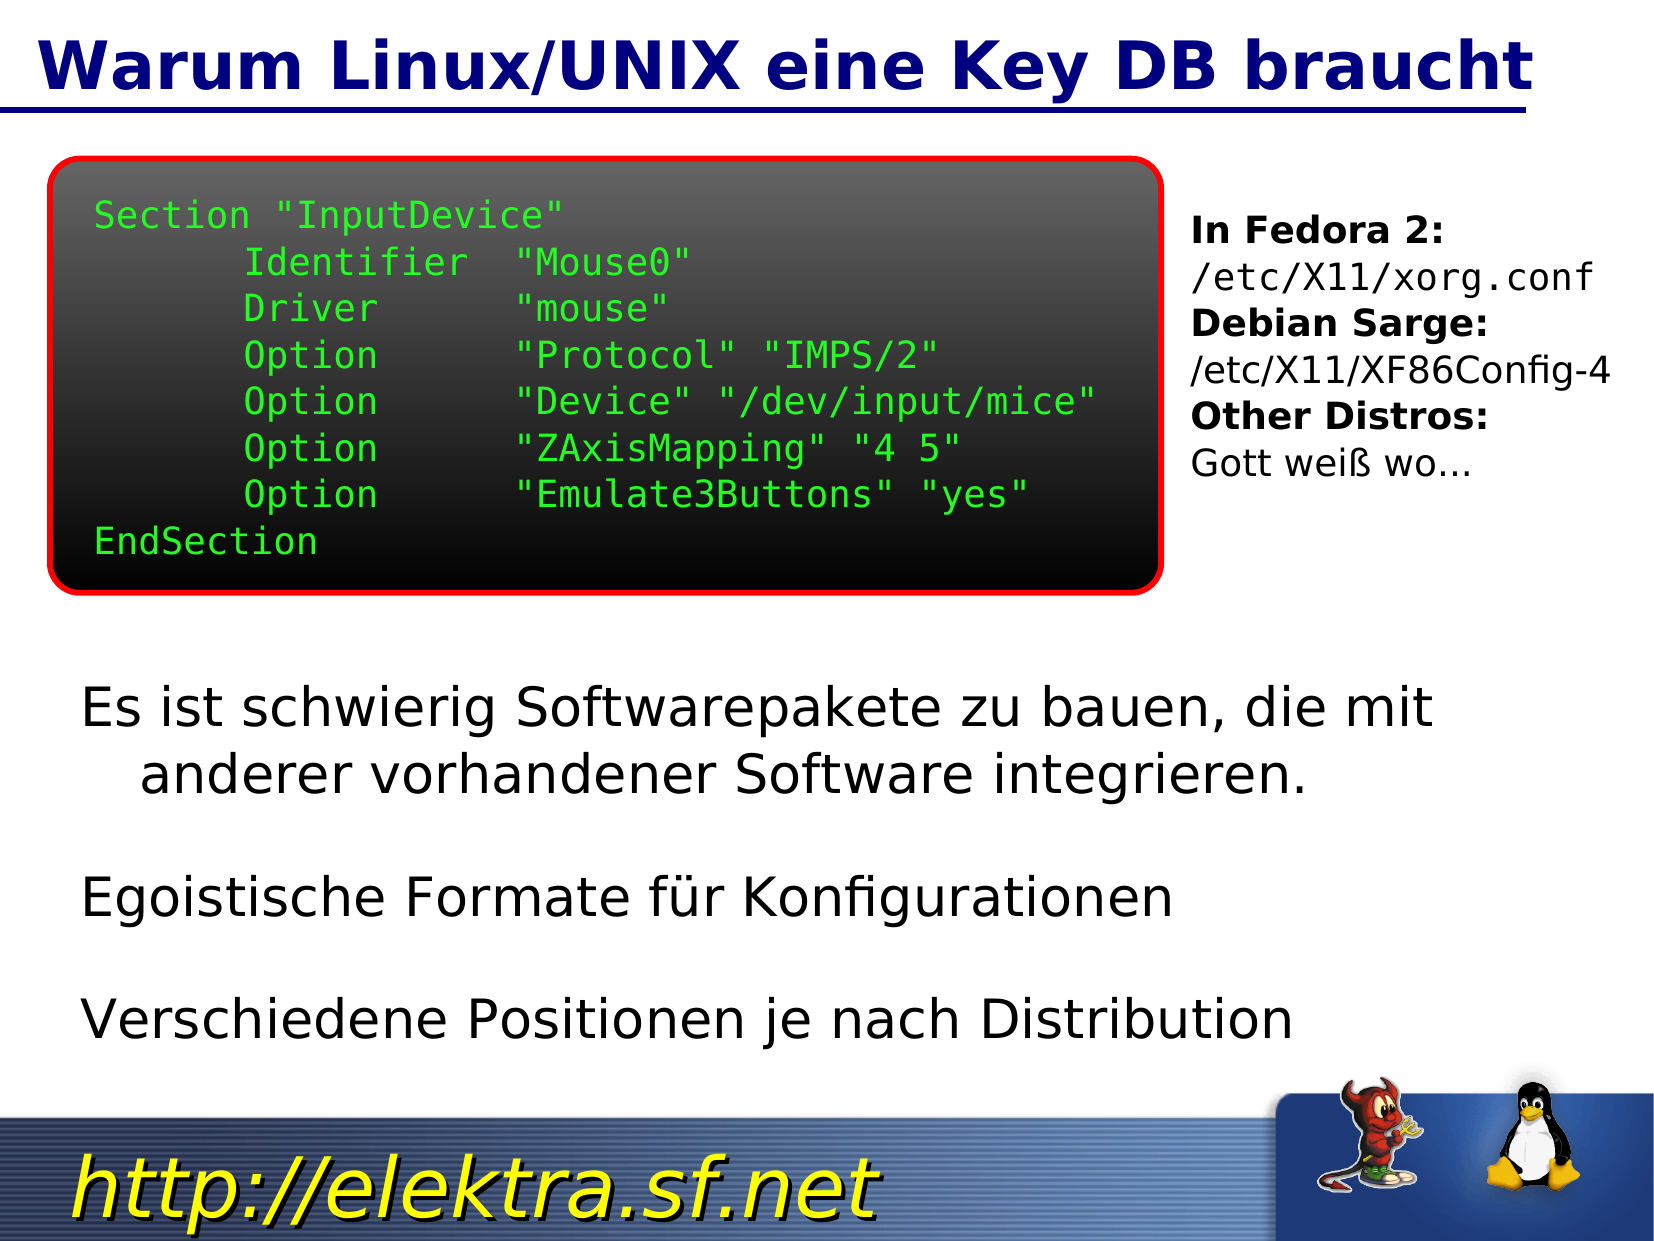

Warum Linux/UNIX eine Key DB braucht
Section "InputDevice"
	Identifier "Mouse0"
	Driver "mouse"
	Option "Protocol" "IMPS/2"
	Option "Device" "/dev/input/mice"
	Option "ZAxisMapping" "4 5"
	Option "Emulate3Buttons" "yes"
EndSection
In Fedora 2:
/etc/X11/xorg.conf
Debian Sarge:
/etc/X11/XF86Config-4
Other Distros:
Gott weiß wo...
# Es ist schwierig Softwarepakete zu bauen, die mit anderer vorhandener Software integrieren.
Egoistische Formate für Konfigurationen
Verschiedene Positionen je nach Distribution